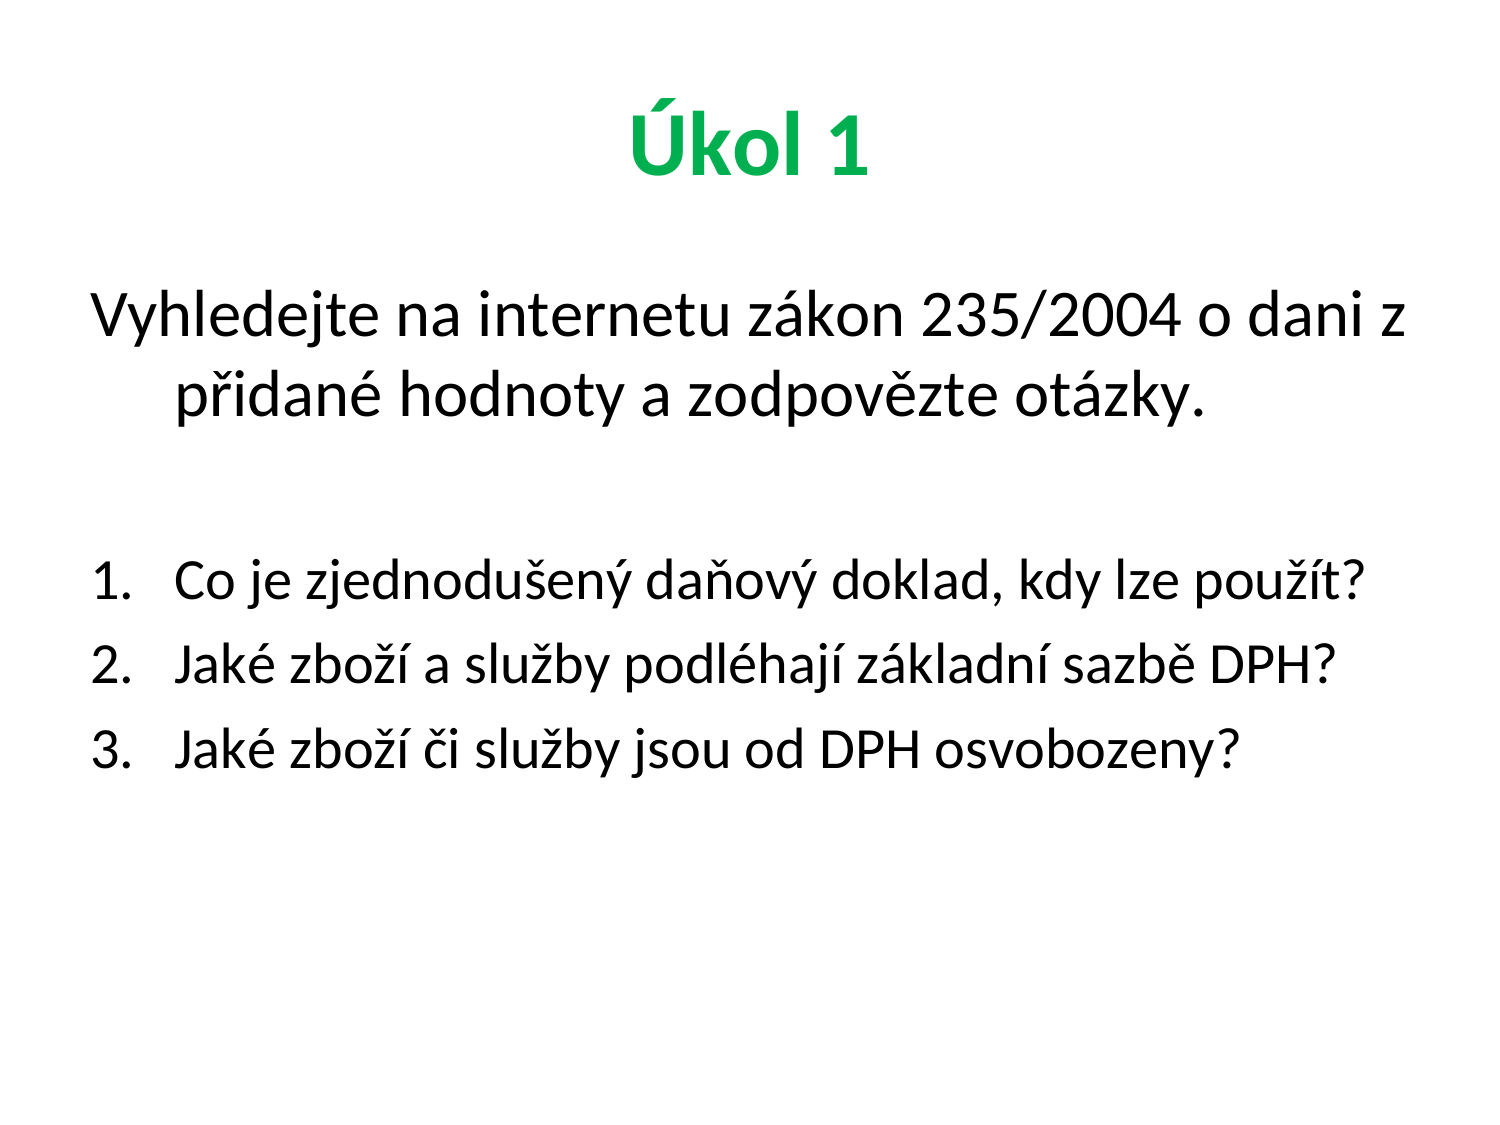

# Úkol 1
Vyhledejte na internetu zákon 235/2004 o dani z přidané hodnoty a zodpovězte otázky.
Co je zjednodušený daňový doklad, kdy lze použít?
Jaké zboží a služby podléhají základní sazbě DPH?
Jaké zboží či služby jsou od DPH osvobozeny?